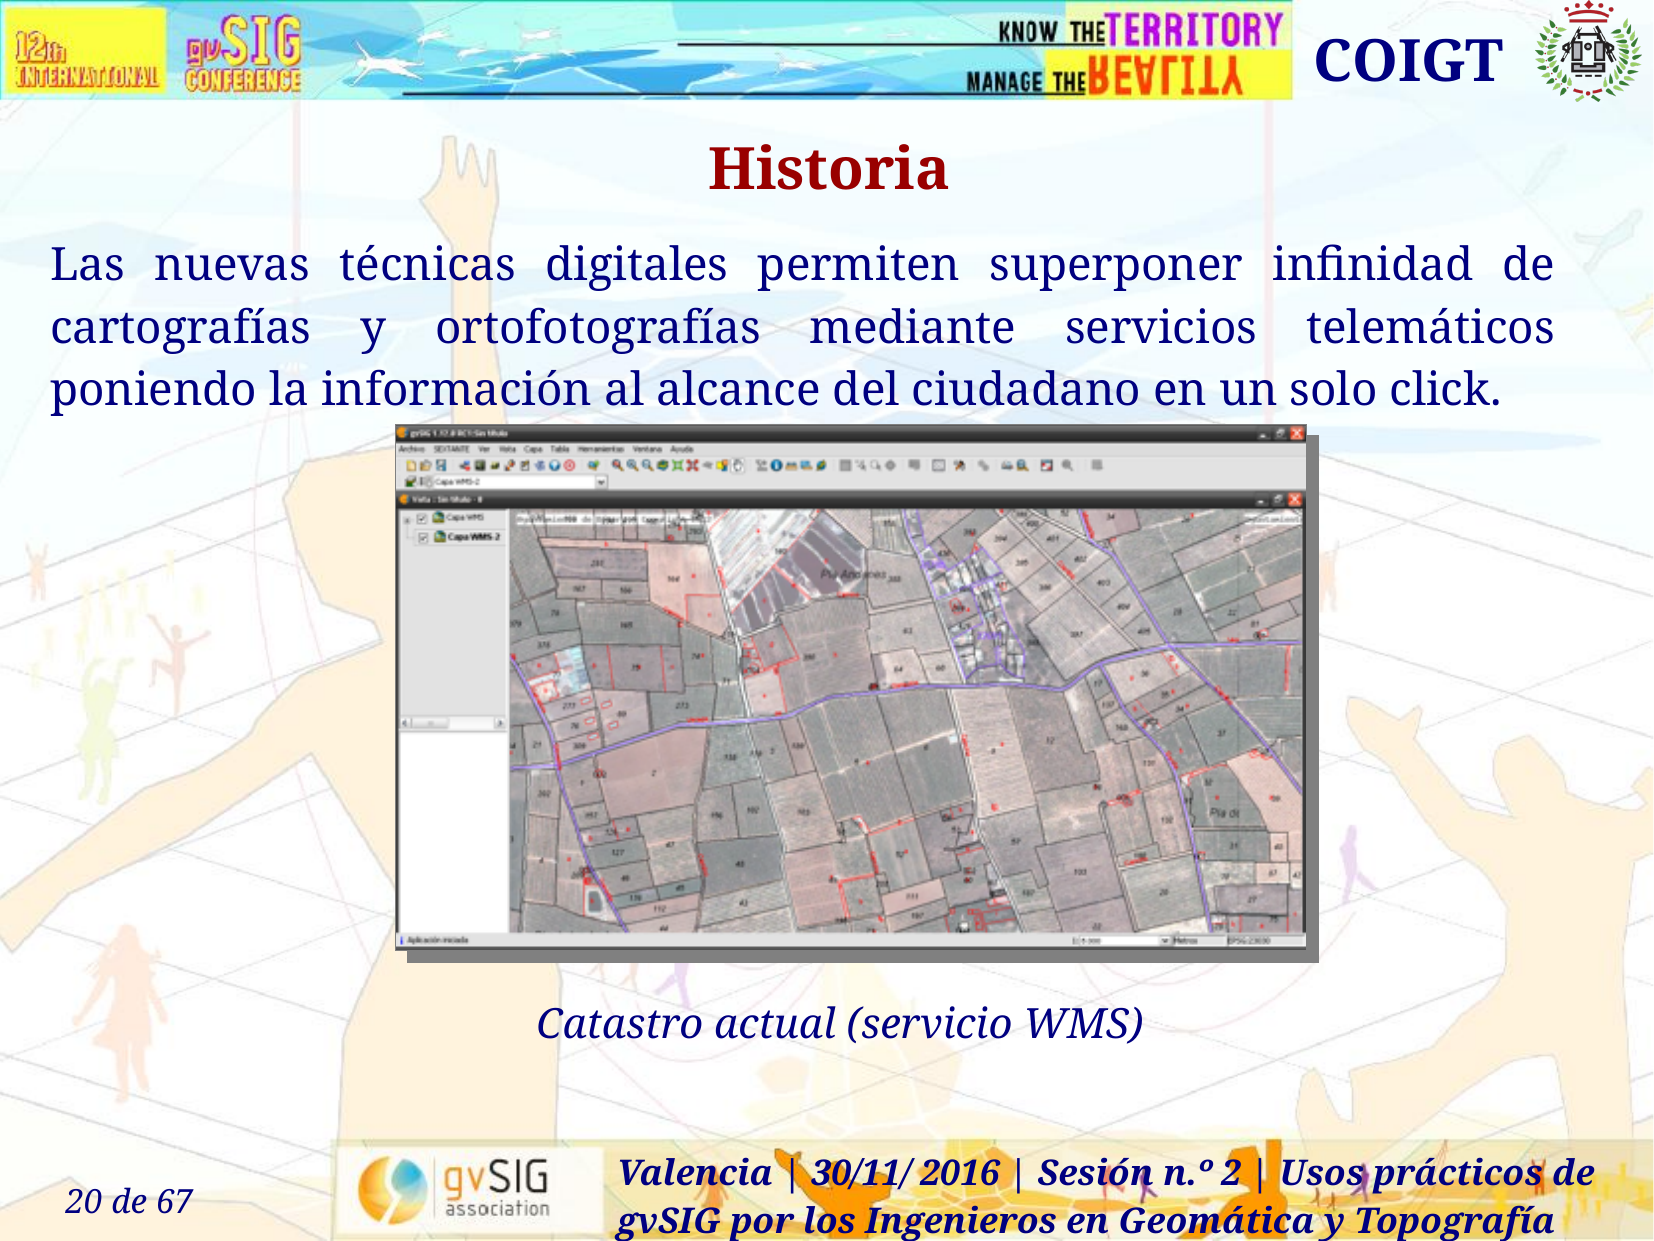

COIGT
Valencia | 30/11/ 2016 | Sesión n.º 2 | Usos prácticos de gvSIG por los Ingenieros en Geomática y Topografía
 de 67
Historia
Las nuevas técnicas digitales permiten superponer infinidad de cartografías y ortofotografías mediante servicios telemáticos poniendo la información al alcance del ciudadano en un solo click.
	Catastro actual (servicio WMS)